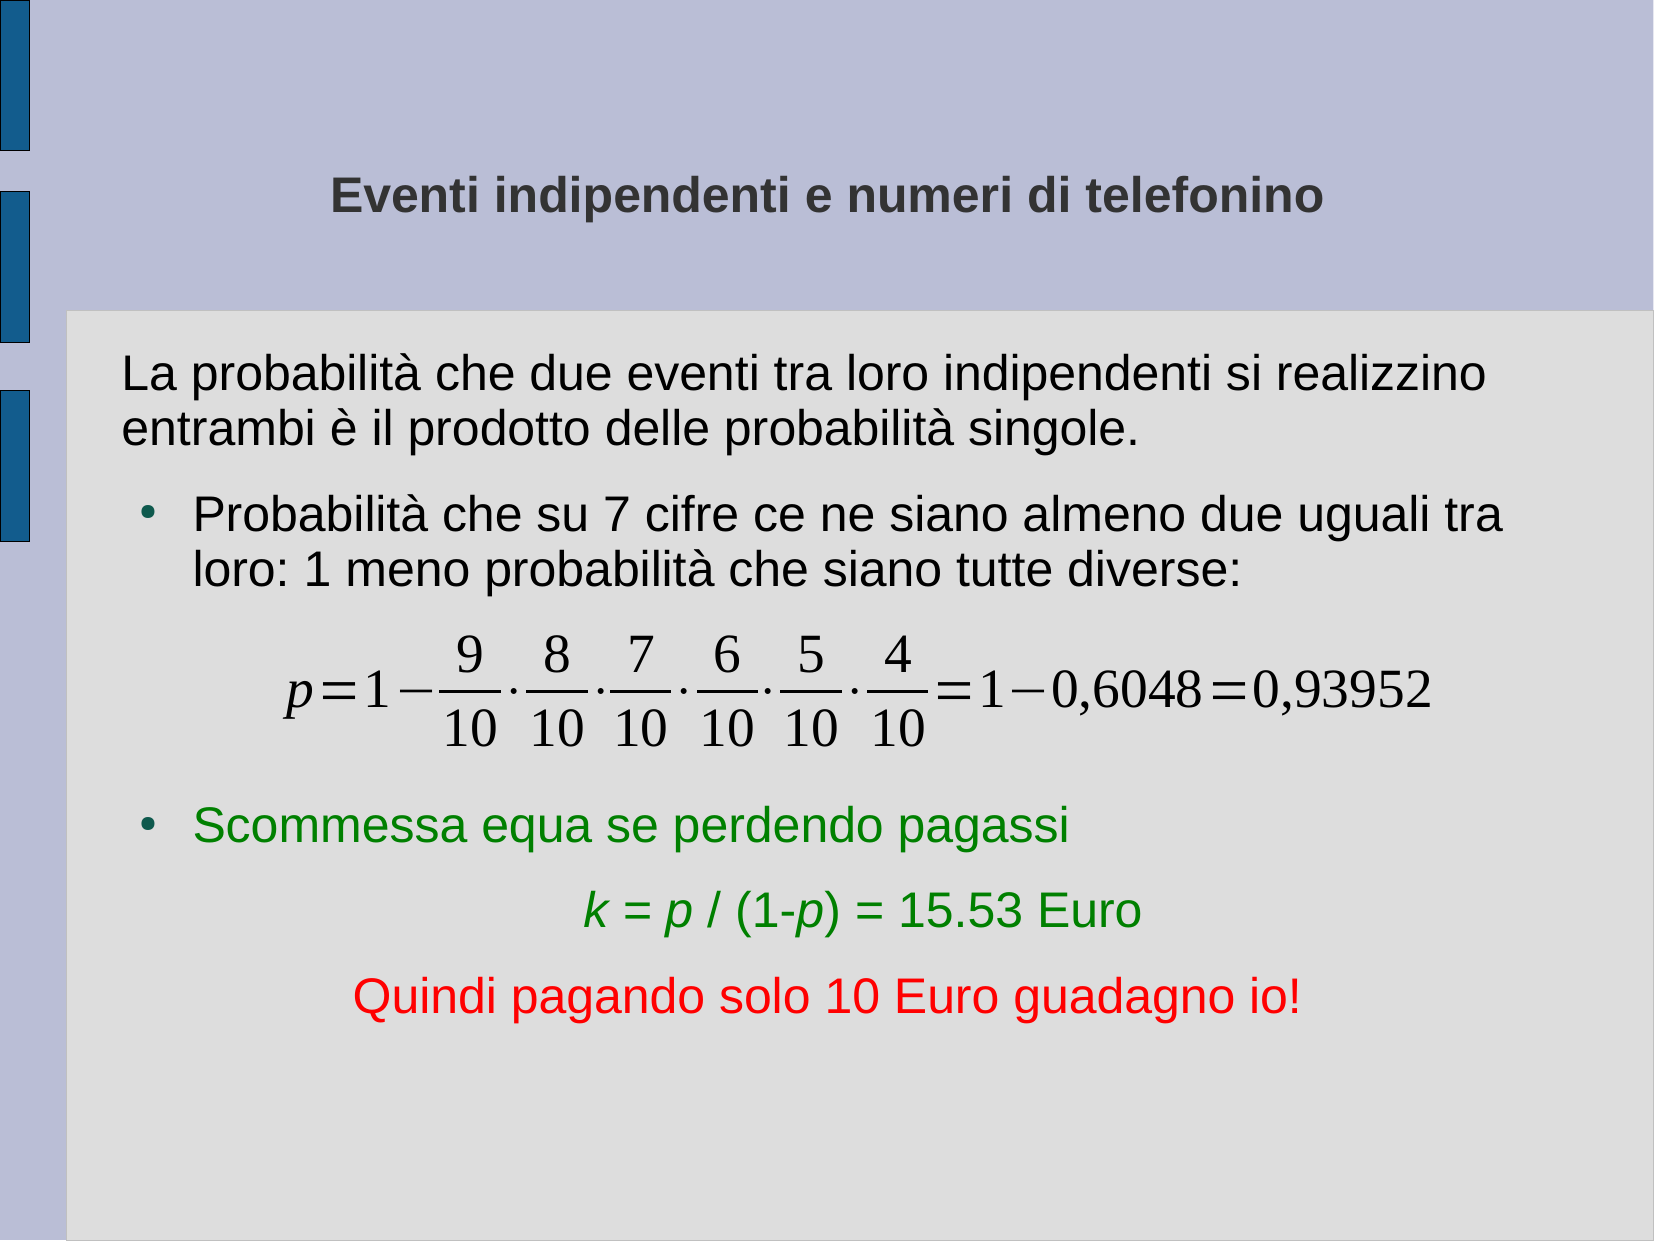

# Eventi indipendenti e numeri di telefonino
La probabilità che due eventi tra loro indipendenti si realizzino entrambi è il prodotto delle probabilità singole.
Probabilità che su 7 cifre ce ne siano almeno due uguali tra loro: 1 meno probabilità che siano tutte diverse:
Scommessa equa se perdendo pagassi
k = p / (1-p) = 15.53 Euro
Quindi pagando solo 10 Euro guadagno io!